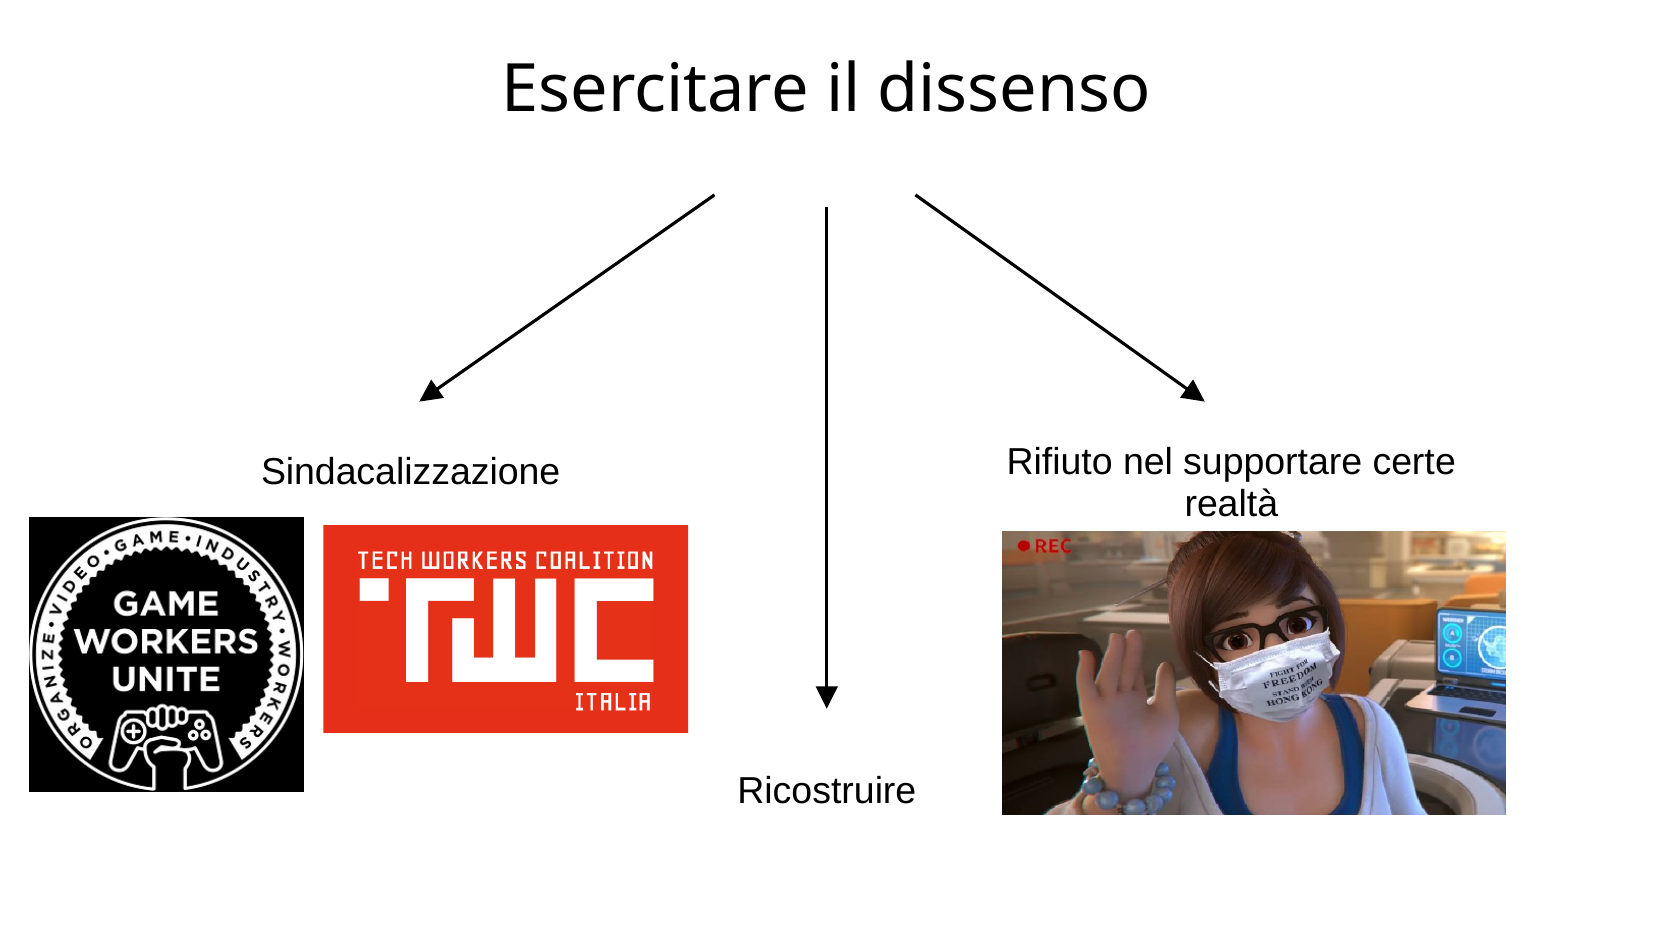

# Esercitare il dissenso
Rifiuto nel supportare certe realtà
Sindacalizzazione
Ricostruire